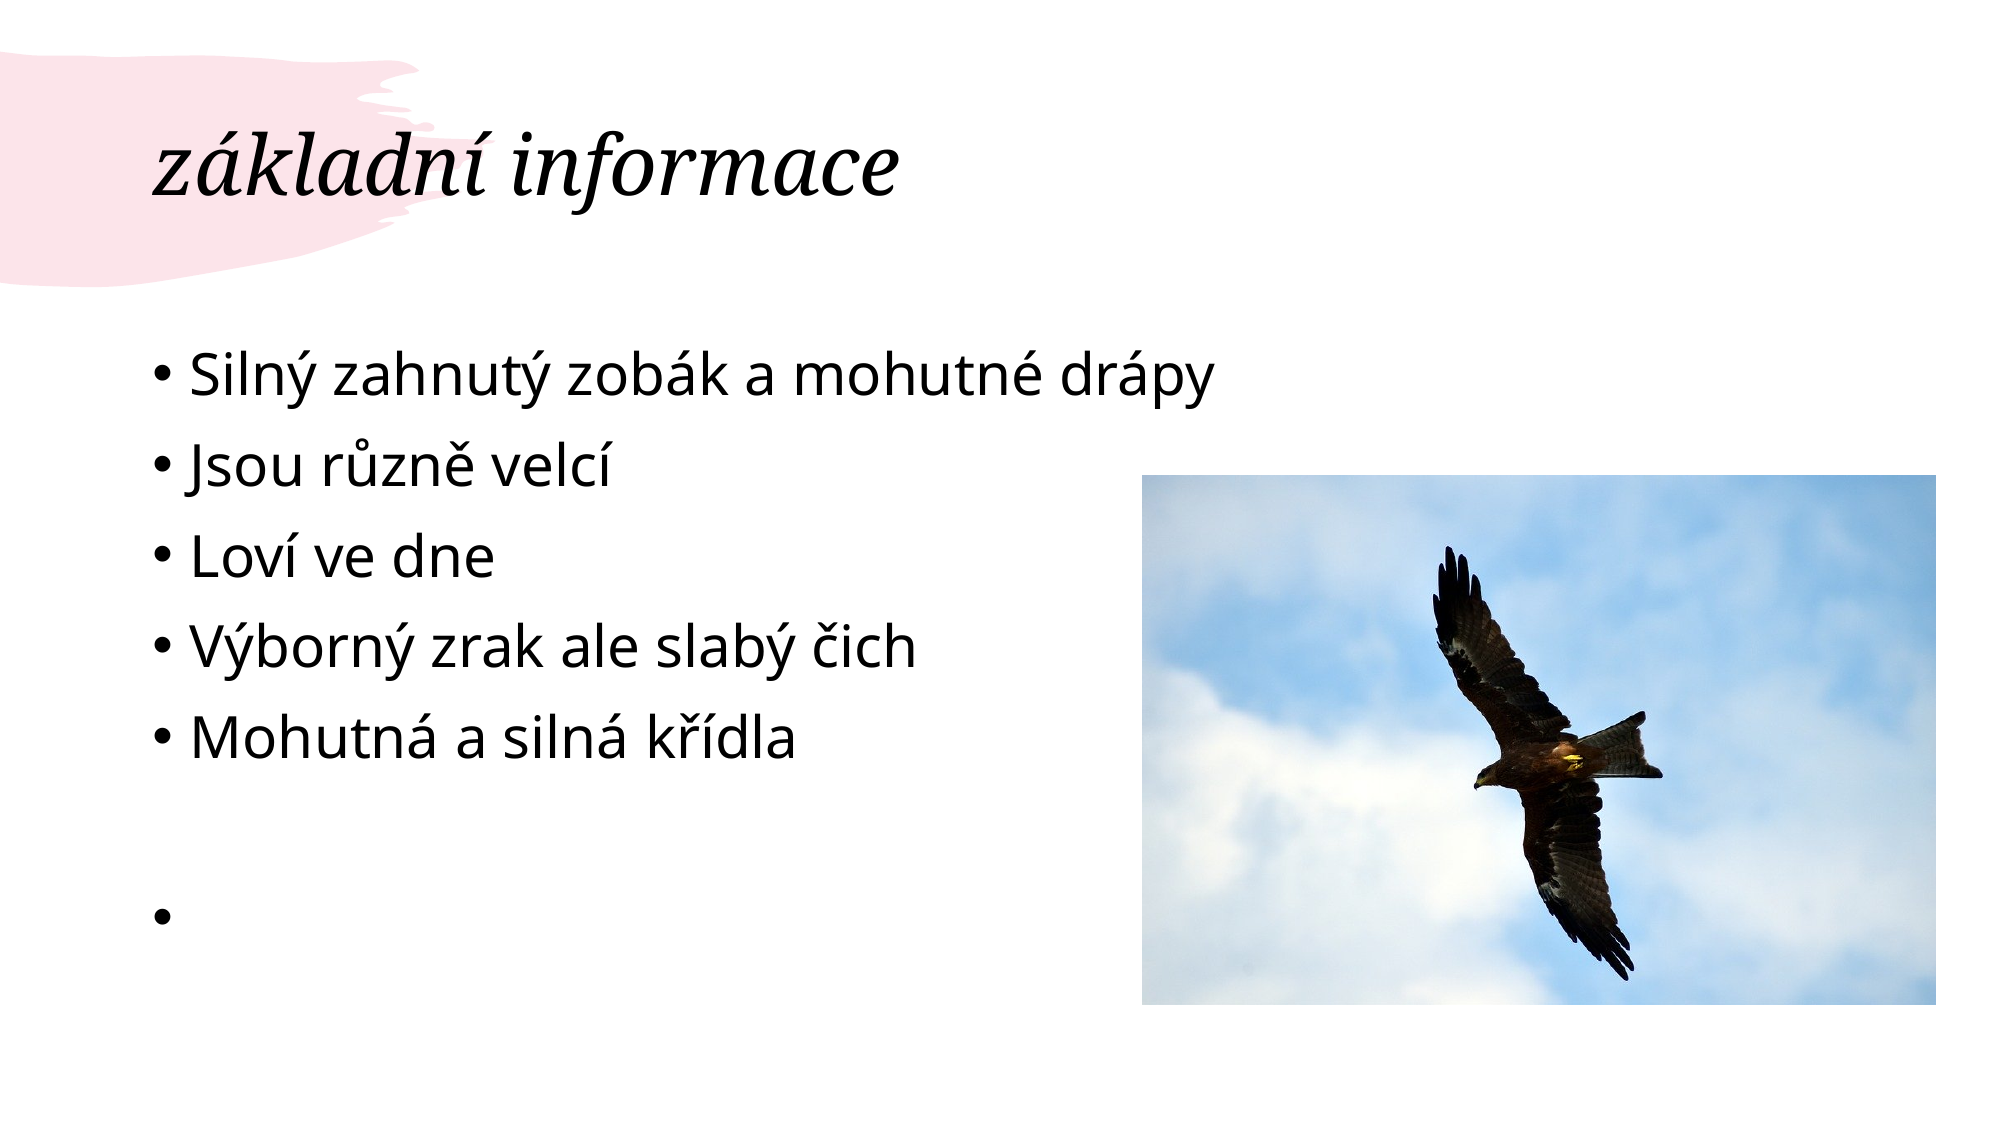

# základní informace
Silný zahnutý zobák a mohutné drápy
Jsou různě velcí
Loví ve dne
Výborný zrak ale slabý čich
Mohutná a silná křídla